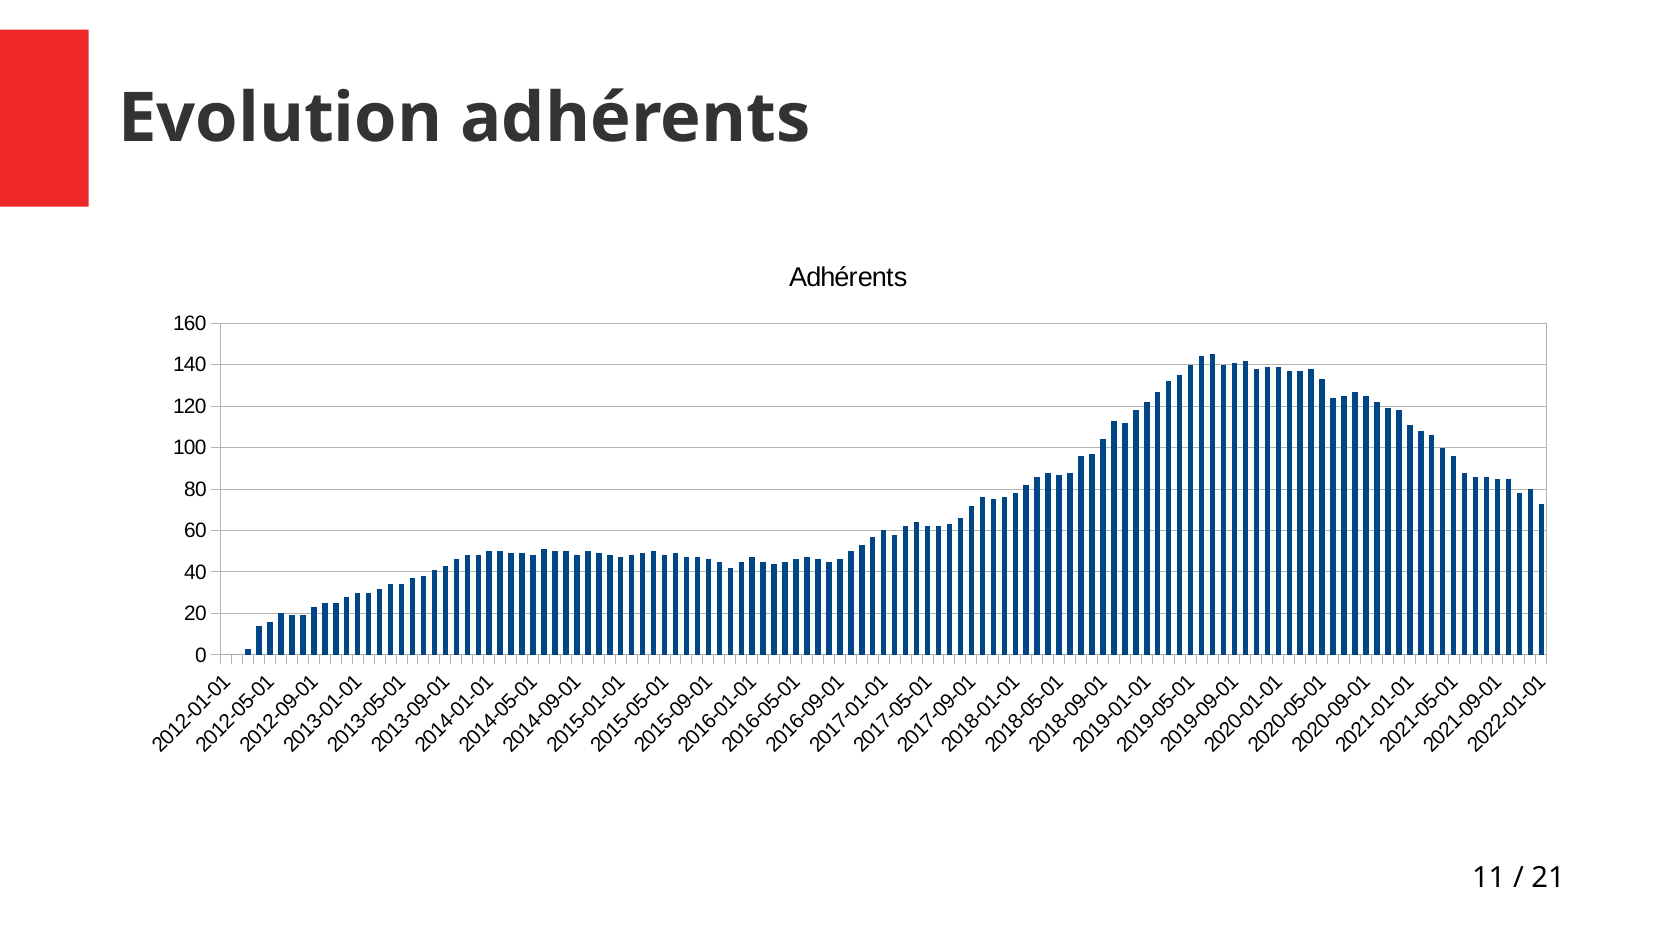

# Evolution adhérents
### Chart: Adhérents
| Category | Adhérents |
|---|---|
| 2012-01-01 | 0.0 |
| 2012-02-01 | 0.0 |
| 2012-03-01 | 3.0 |
| 2012-04-01 | 14.0 |
| 2012-05-01 | 16.0 |
| 2012-06-01 | 20.0 |
| 2012-07-01 | 19.0 |
| 2012-08-01 | 19.0 |
| 2012-09-01 | 23.0 |
| 2012-10-01 | 25.0 |
| 2012-11-01 | 25.0 |
| 2012-12-01 | 28.0 |
| 2013-01-01 | 30.0 |
| 2013-02-01 | 30.0 |
| 2013-03-01 | 32.0 |
| 2013-04-01 | 34.0 |
| 2013-05-01 | 34.0 |
| 2013-06-01 | 37.0 |
| 2013-07-01 | 38.0 |
| 2013-08-01 | 41.0 |
| 2013-09-01 | 43.0 |
| 2013-10-01 | 46.0 |
| 2013-11-01 | 48.0 |
| 2013-12-01 | 48.0 |
| 2014-01-01 | 50.0 |
| 2014-02-01 | 50.0 |
| 2014-03-01 | 49.0 |
| 2014-04-01 | 49.0 |
| 2014-05-01 | 48.0 |
| 2014-06-01 | 51.0 |
| 2014-07-01 | 50.0 |
| 2014-08-01 | 50.0 |
| 2014-09-01 | 48.0 |
| 2014-10-01 | 50.0 |
| 2014-11-01 | 49.0 |
| 2014-12-01 | 48.0 |
| 2015-01-01 | 47.0 |
| 2015-02-01 | 48.0 |
| 2015-03-01 | 49.0 |
| 2015-04-01 | 50.0 |
| 2015-05-01 | 48.0 |
| 2015-06-01 | 49.0 |
| 2015-07-01 | 47.0 |
| 2015-08-01 | 47.0 |
| 2015-09-01 | 46.0 |
| 2015-10-01 | 45.0 |
| 2015-11-01 | 42.0 |
| 2015-12-01 | 45.0 |
| 2016-01-01 | 47.0 |
| 2016-02-01 | 45.0 |
| 2016-03-01 | 44.0 |
| 2016-04-01 | 45.0 |
| 2016-05-01 | 46.0 |
| 2016-06-01 | 47.0 |
| 2016-07-01 | 46.0 |
| 2016-08-01 | 45.0 |
| 2016-09-01 | 46.0 |
| 2016-10-01 | 50.0 |
| 2016-11-01 | 53.0 |
| 2016-12-01 | 57.0 |
| 2017-01-01 | 60.0 |
| 2017-02-01 | 58.0 |
| 2017-03-01 | 62.0 |
| 2017-04-01 | 64.0 |
| 2017-05-01 | 62.0 |
| 2017-06-01 | 62.0 |
| 2017-07-01 | 63.0 |
| 2017-08-01 | 66.0 |
| 2017-09-01 | 72.0 |
| 2017-10-01 | 76.0 |
| 2017-11-01 | 75.0 |
| 2017-12-01 | 76.0 |
| 2018-01-01 | 78.0 |
| 2018-02-01 | 82.0 |
| 2018-03-01 | 86.0 |
| 2018-04-01 | 88.0 |
| 2018-05-01 | 87.0 |
| 2018-06-01 | 88.0 |
| 2018-07-01 | 96.0 |
| 2018-08-01 | 97.0 |
| 2018-09-01 | 104.0 |
| 2018-10-01 | 113.0 |
| 2018-11-01 | 112.0 |
| 2018-12-01 | 118.0 |
| 2019-01-01 | 122.0 |
| 2019-02-01 | 127.0 |
| 2019-03-01 | 132.0 |
| 2019-04-01 | 135.0 |
| 2019-05-01 | 140.0 |
| 2019-06-01 | 144.0 |
| 2019-07-01 | 145.0 |
| 2019-08-01 | 140.0 |
| 2019-09-01 | 141.0 |
| 2019-10-01 | 142.0 |
| 2019-11-01 | 138.0 |
| 2019-12-01 | 139.0 |
| 2020-01-01 | 139.0 |
| 2020-02-01 | 137.0 |
| 2020-03-01 | 137.0 |
| 2020-04-01 | 138.0 |
| 2020-05-01 | 133.0 |
| 2020-06-01 | 124.0 |
| 2020-07-01 | 125.0 |
| 2020-08-01 | 127.0 |
| 2020-09-01 | 125.0 |
| 2020-10-01 | 122.0 |
| 2020-11-01 | 119.0 |
| 2020-12-01 | 118.0 |
| 2021-01-01 | 111.0 |
| 2021-02-01 | 108.0 |
| 2021-03-01 | 106.0 |
| 2021-04-01 | 100.0 |
| 2021-05-01 | 96.0 |
| 2021-06-01 | 88.0 |
| 2021-07-01 | 86.0 |
| 2021-08-01 | 86.0 |
| 2021-09-01 | 85.0 |
| 2021-10-01 | 85.0 |
| 2021-11-01 | 78.0 |
| 2021-12-01 | 80.0 |
| 2022-01-01 | 73.0 |11